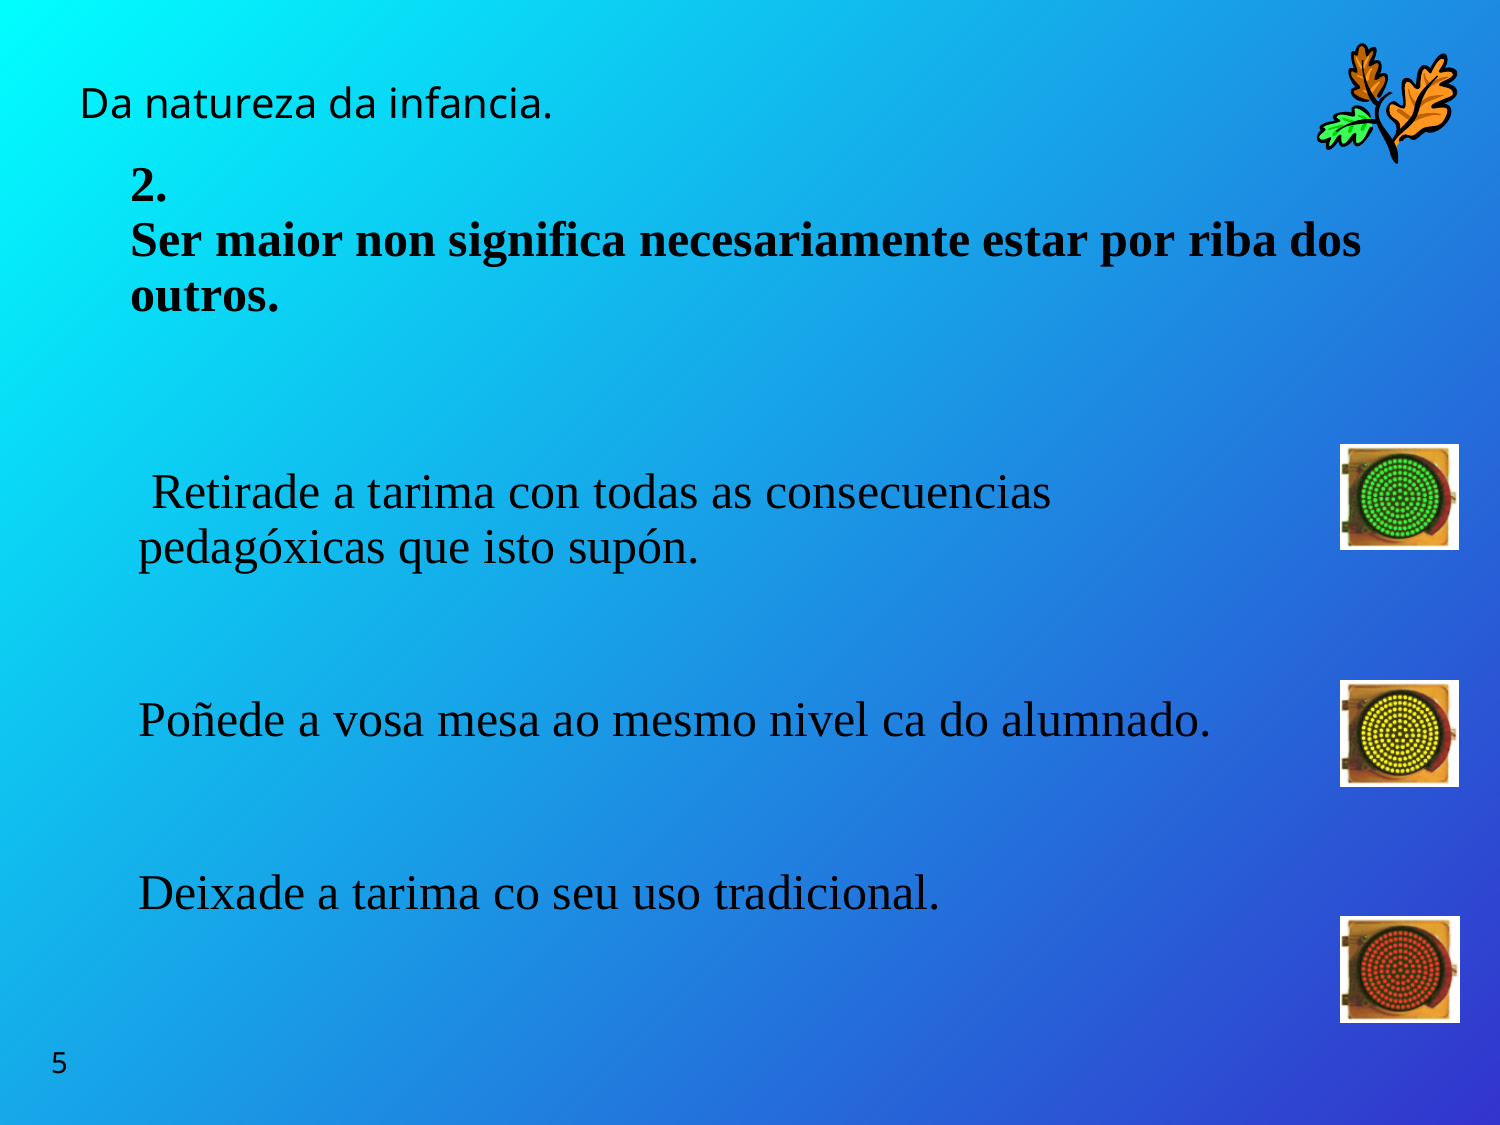

Da natureza da infancia.
2.
Ser maior non significa necesariamente estar por riba dos outros.
 Retirade a tarima con todas as consecuencias pedagóxicas que isto supón.
Poñede a vosa mesa ao mesmo nivel ca do alumnado.
Deixade a tarima co seu uso tradicional.
5